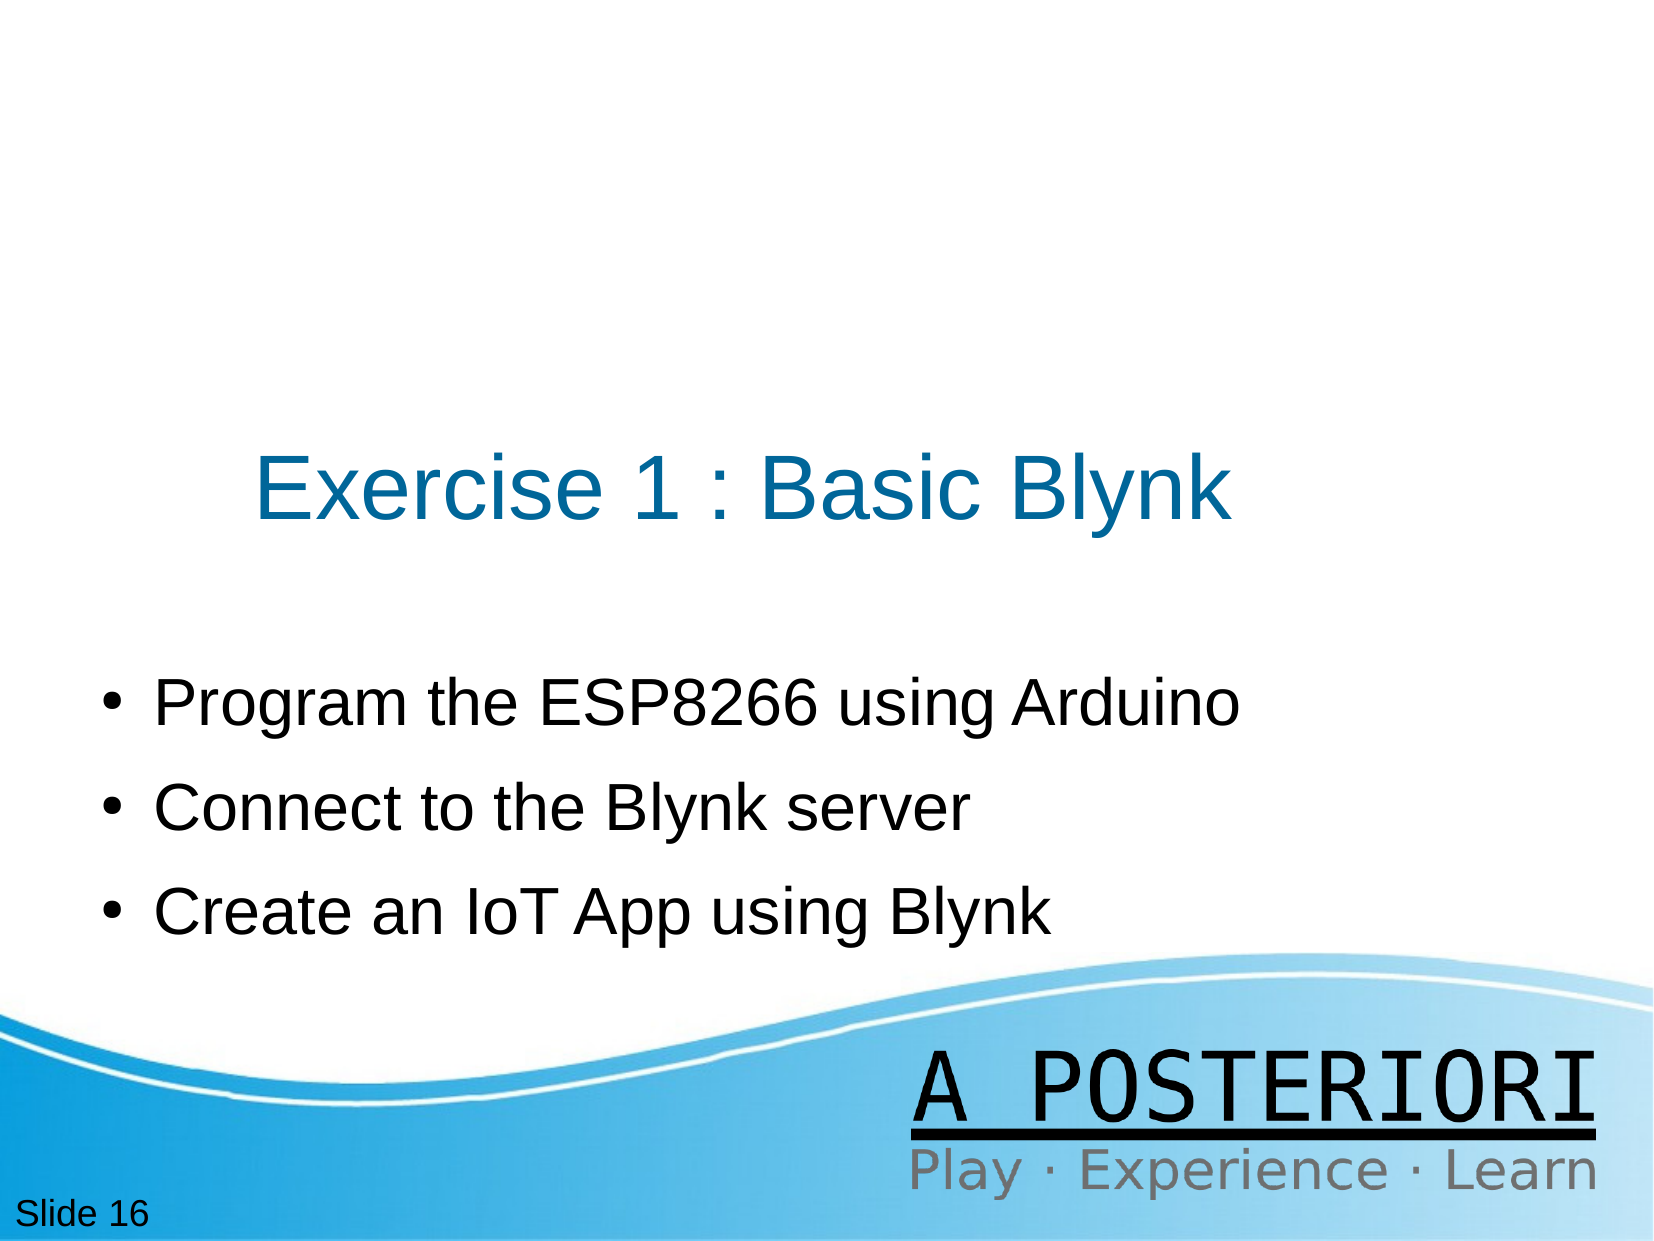

# Exercise 1 : Basic Blynk
Program the ESP8266 using Arduino
Connect to the Blynk server
Create an IoT App using Blynk